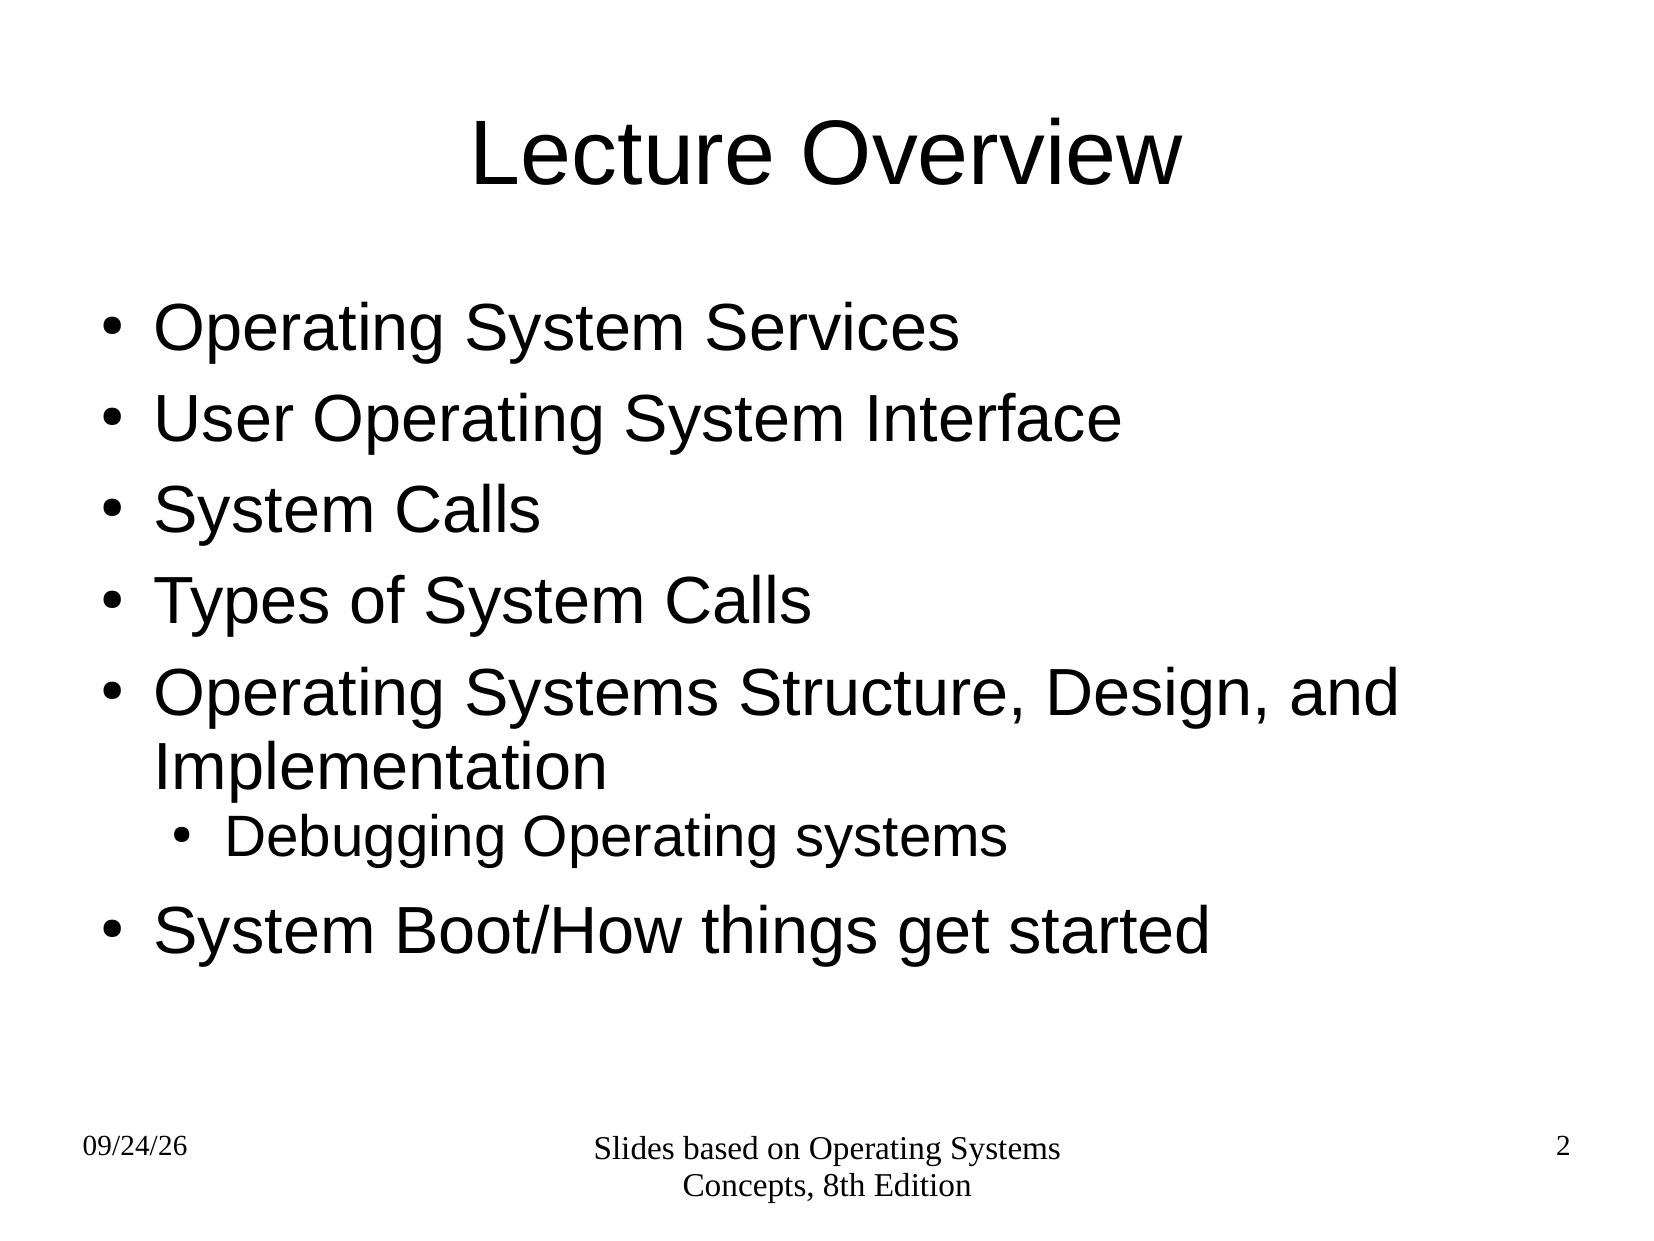

# Lecture Overview
Operating System Services
User Operating System Interface
System Calls
Types of System Calls
Operating Systems Structure, Design, and Implementation
Debugging Operating systems
System Boot/How things get started
2